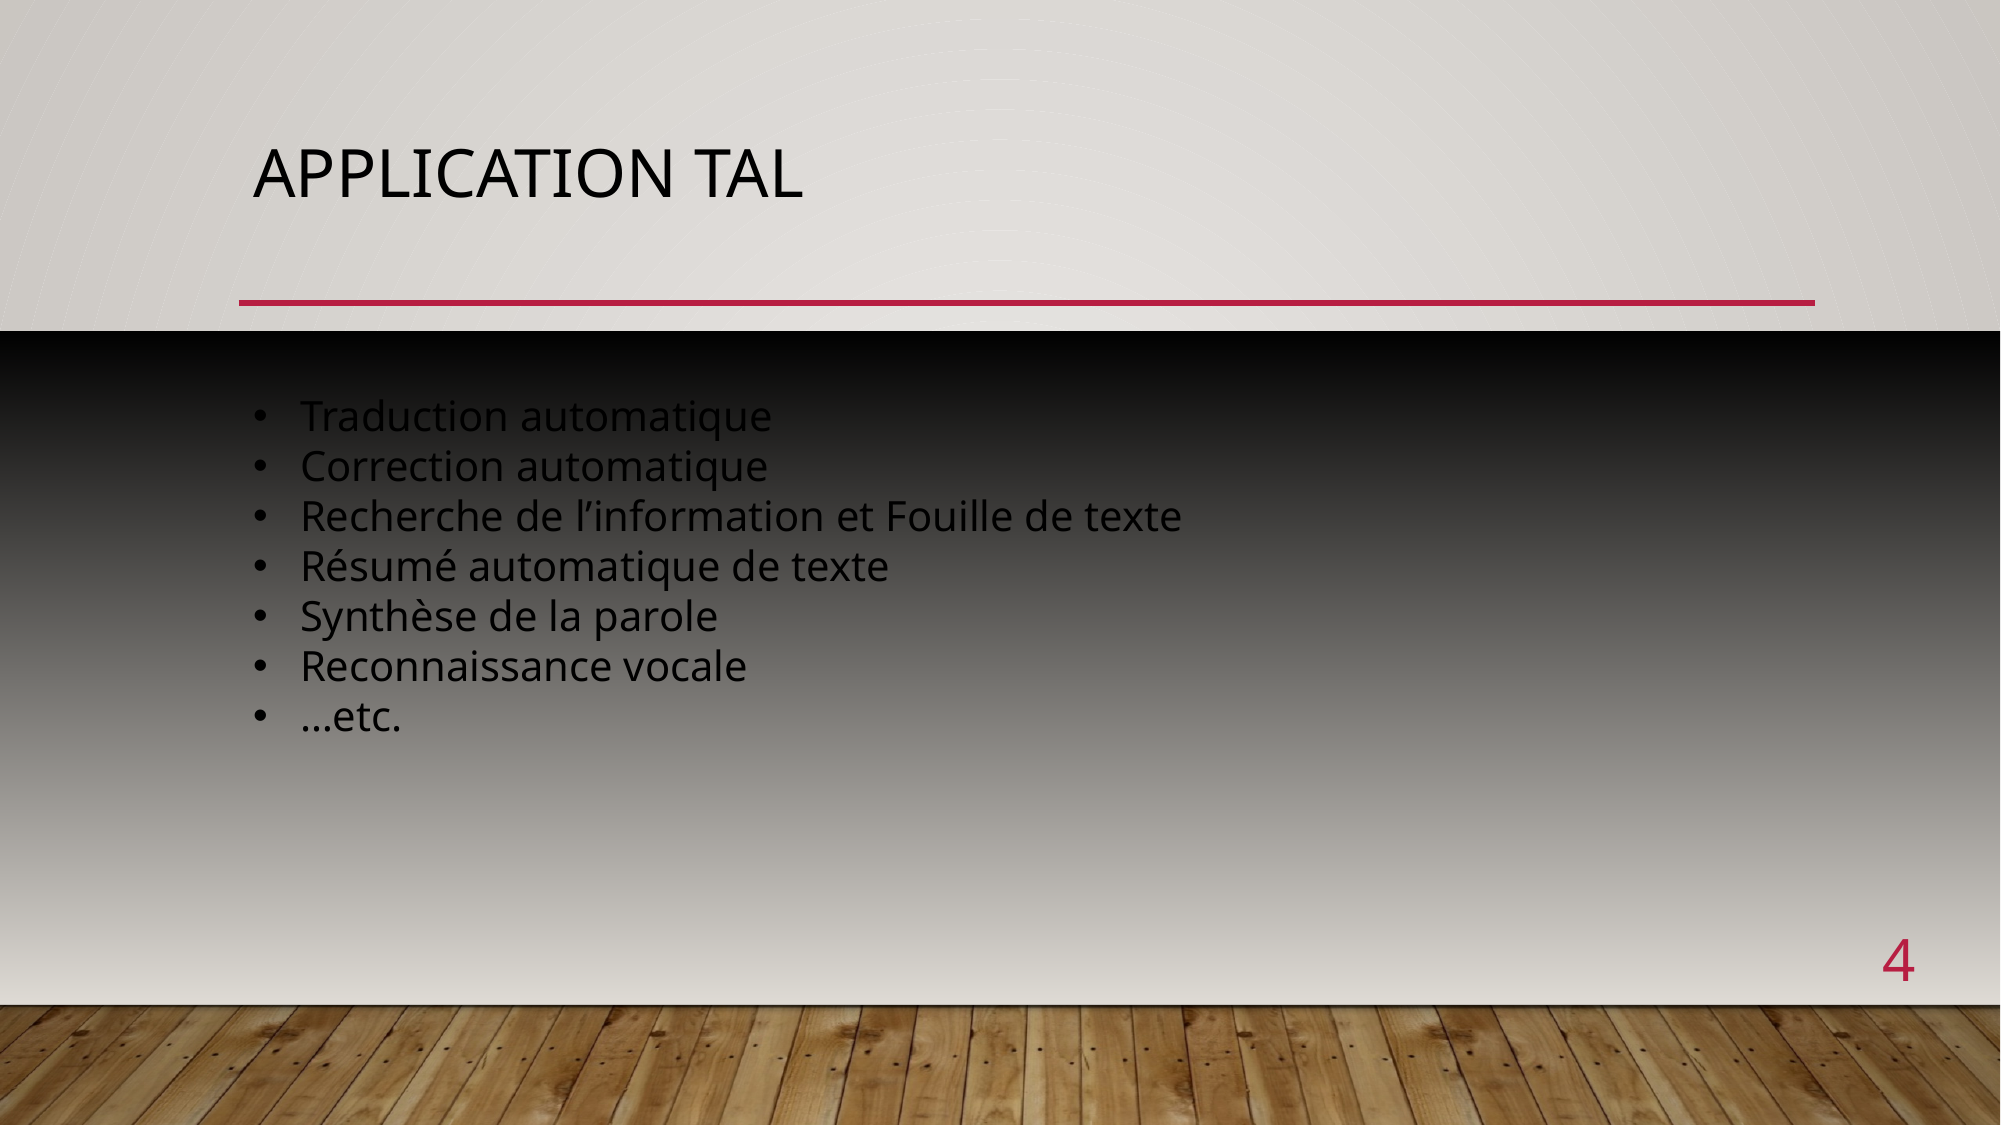

# Application tal
Traduction automatique
Correction automatique
Recherche de l’information et Fouille de texte
Résumé automatique de texte
Synthèse de la parole
Reconnaissance vocale
…etc.